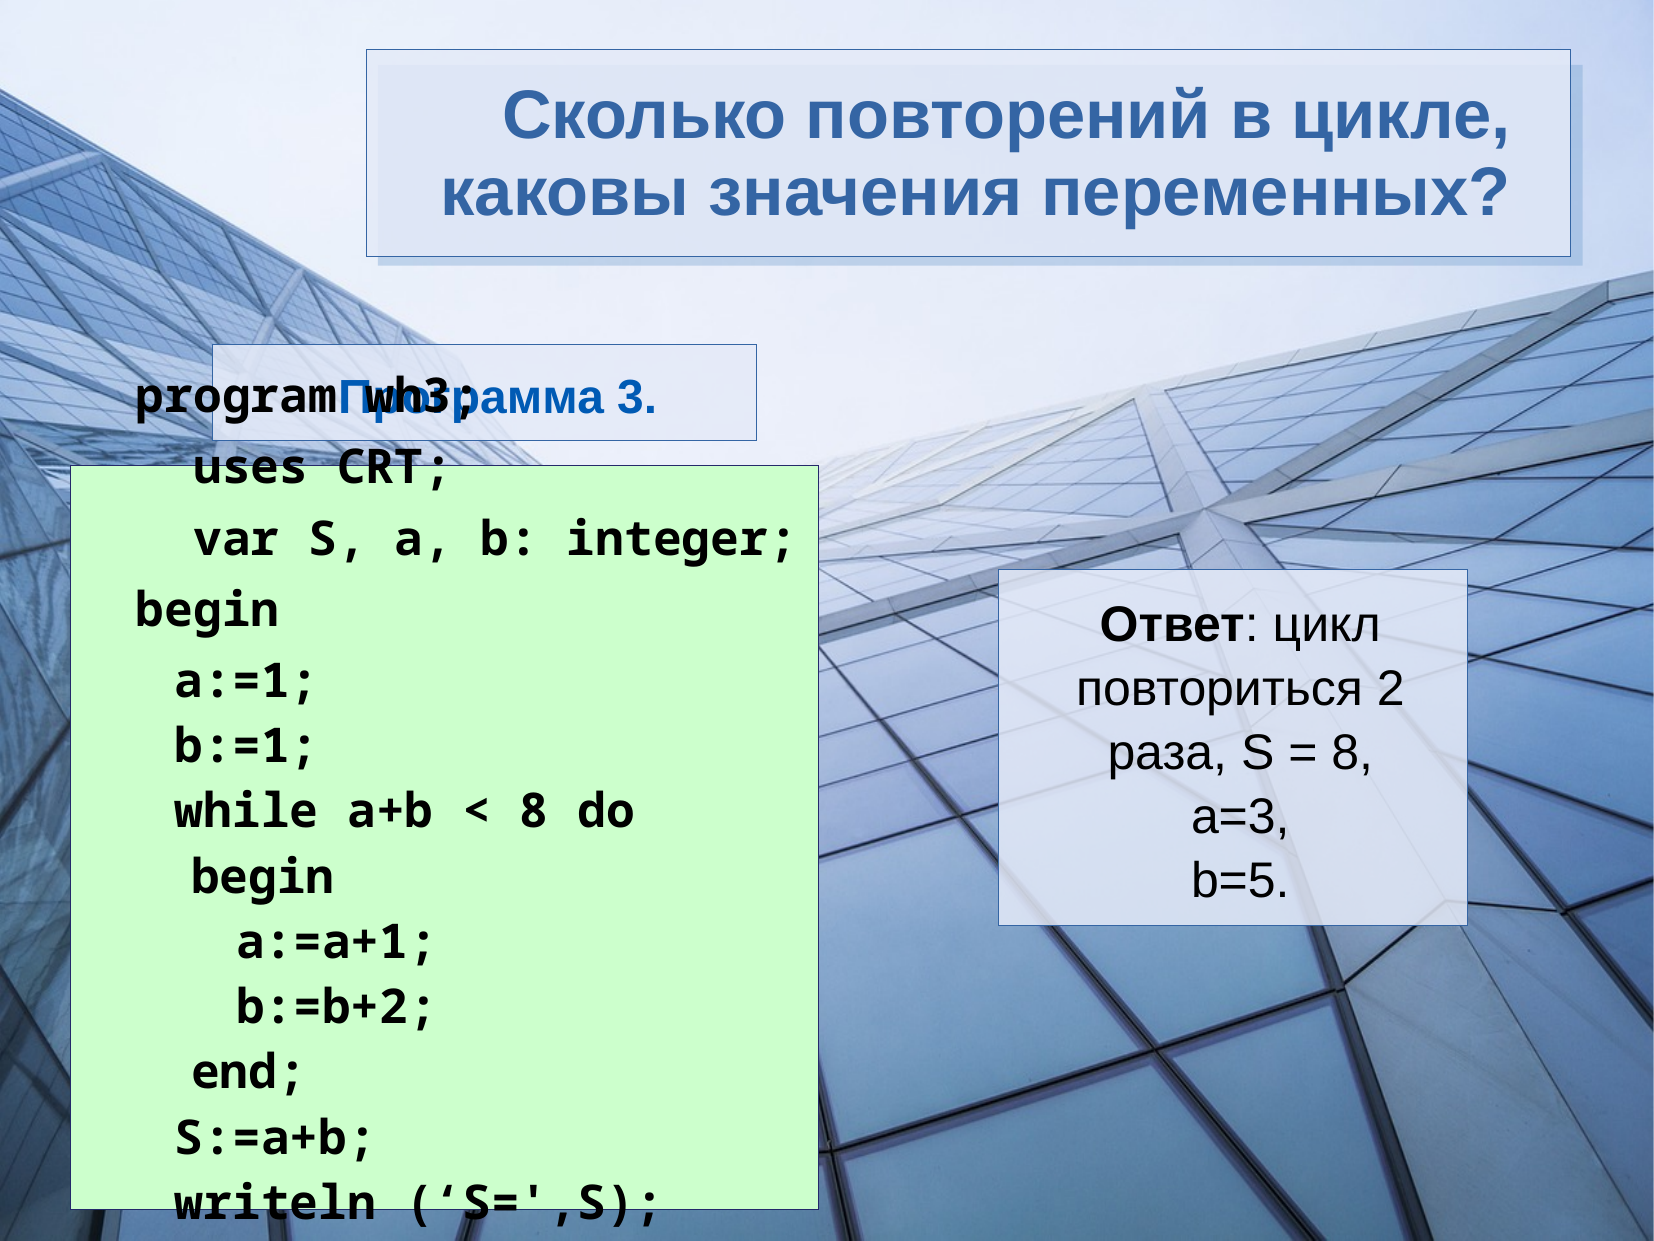

# Сколько повторений в цикле, каковы значения переменных?
Программа 3.
program wh3;
 uses CRT;
 var S, a, b: integer;
begin
 a:=1;
 b:=1;
 while a+b < 8 do
	 begin
		a:=a+1;
		b:=b+2;
	 end;
 S:=a+b;
 writeln (‘S=',S);
end.
Ответ: цикл повториться 2 раза, S = 8,
a=3,
b=5.